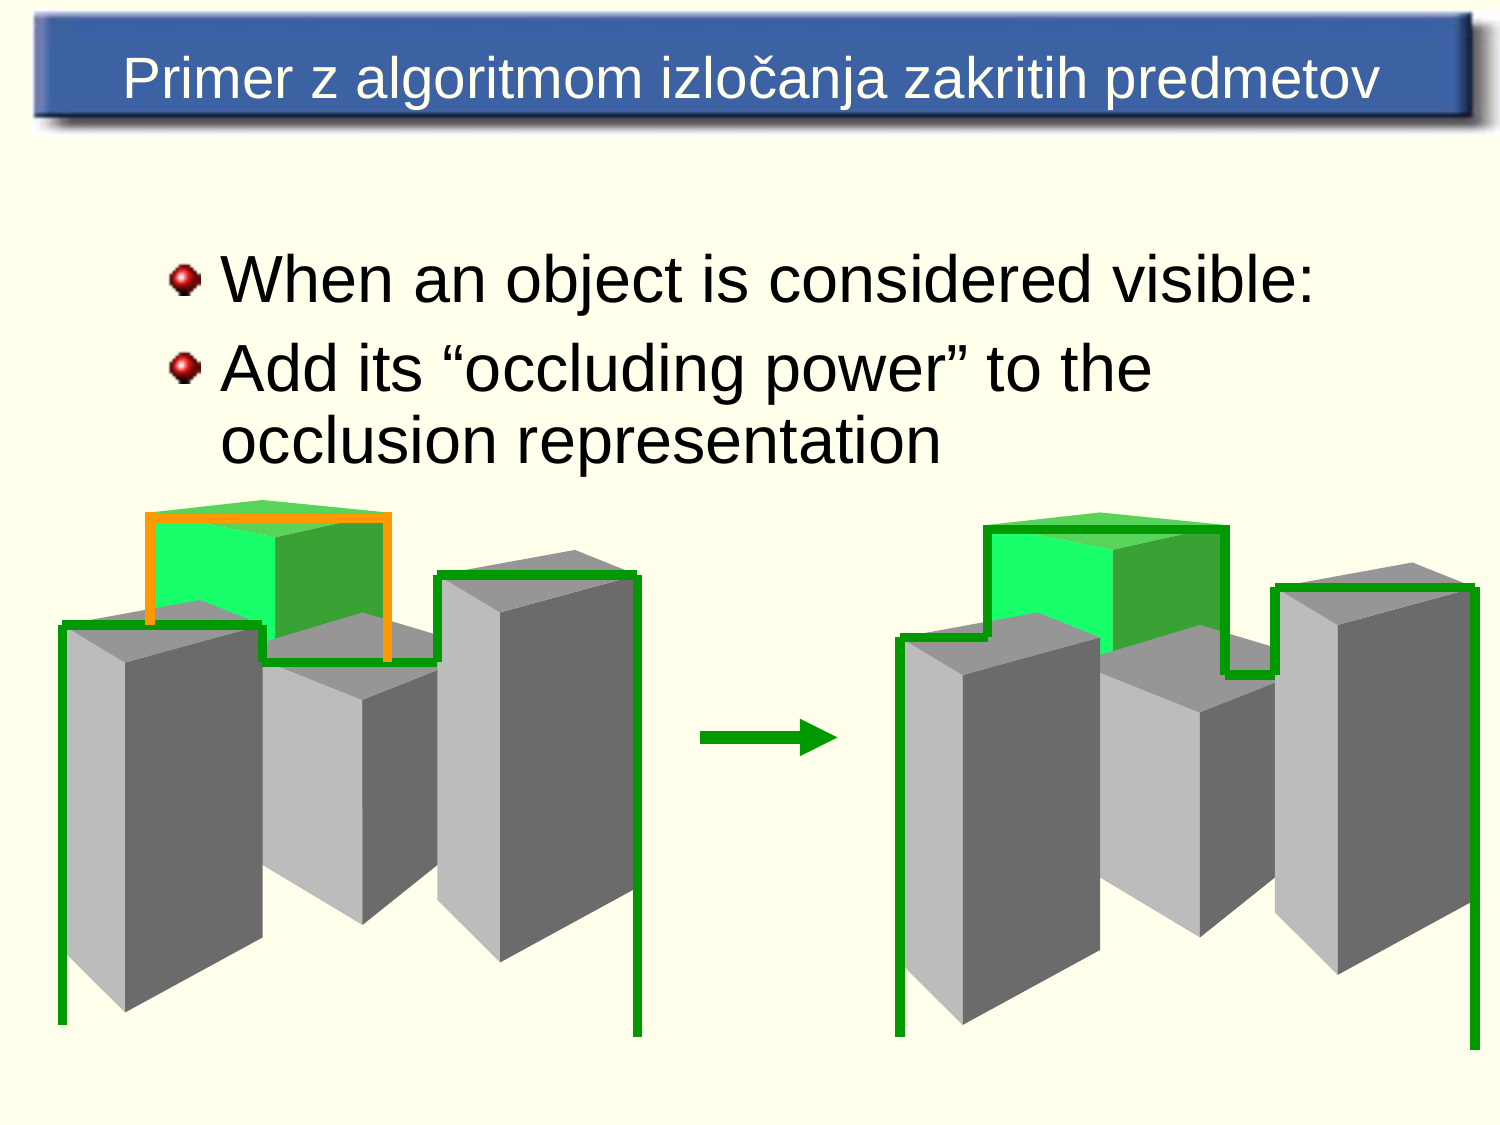

# Primer z algoritmom izločanja zakritih predmetov
When an object is considered visible:
Add its “occluding power” to the occlusion representation